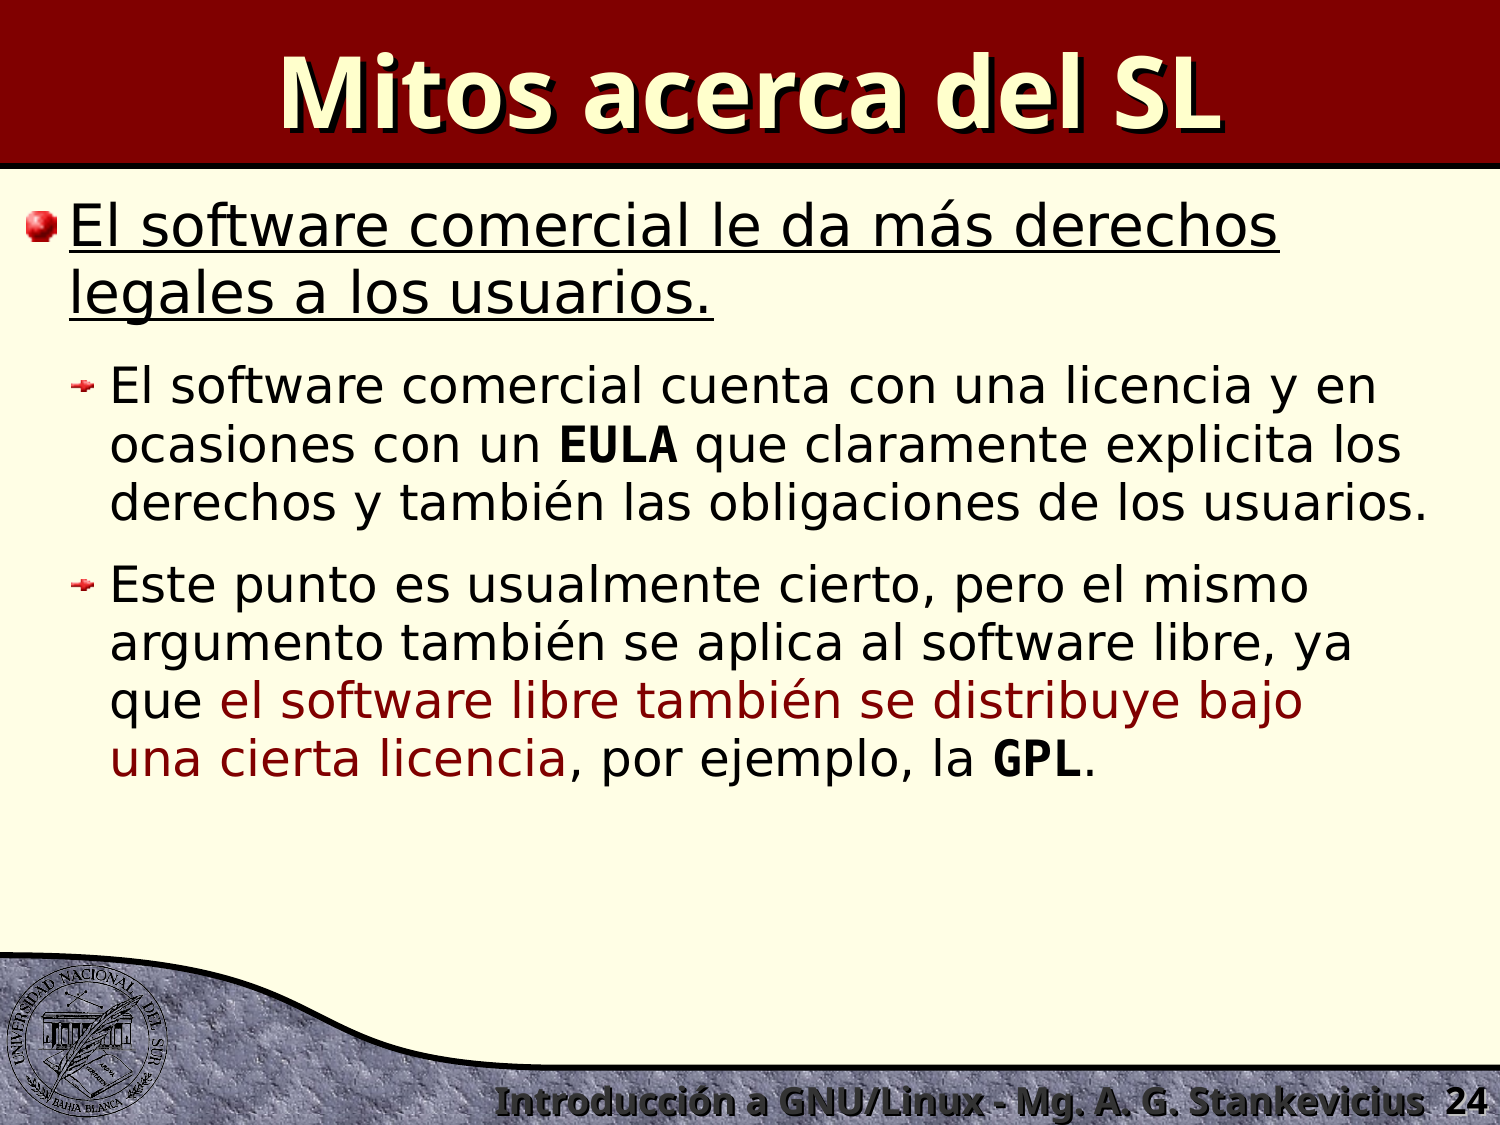

# Mitos acerca del SL
El software comercial le da más derechos legales a los usuarios.
El software comercial cuenta con una licencia y en ocasiones con un EULA que claramente explicita los derechos y también las obligaciones de los usuarios.
Este punto es usualmente cierto, pero el mismo argumento también se aplica al software libre, ya
que el software libre también se distribuye bajo
una cierta licencia, por ejemplo, la GPL.
24